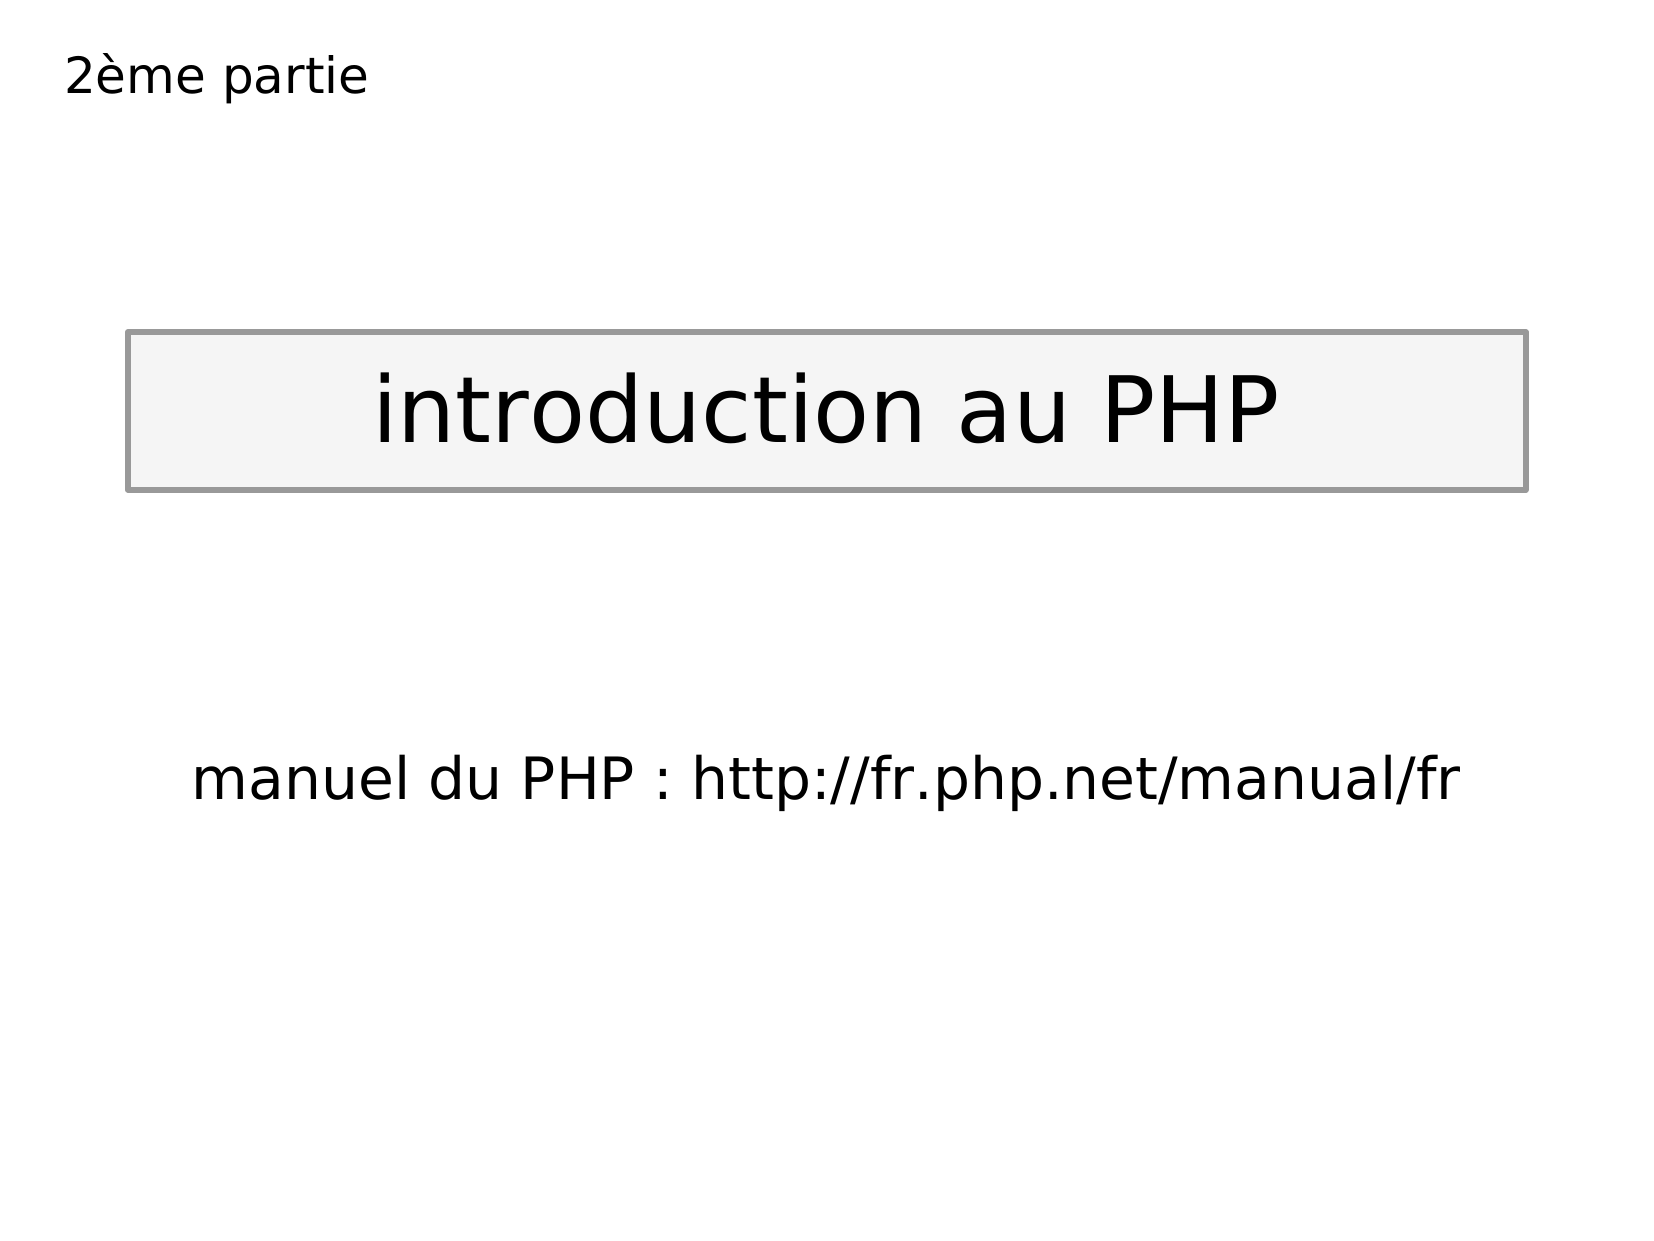

2ème partie
# introduction au PHP
manuel du PHP : http://fr.php.net/manual/fr